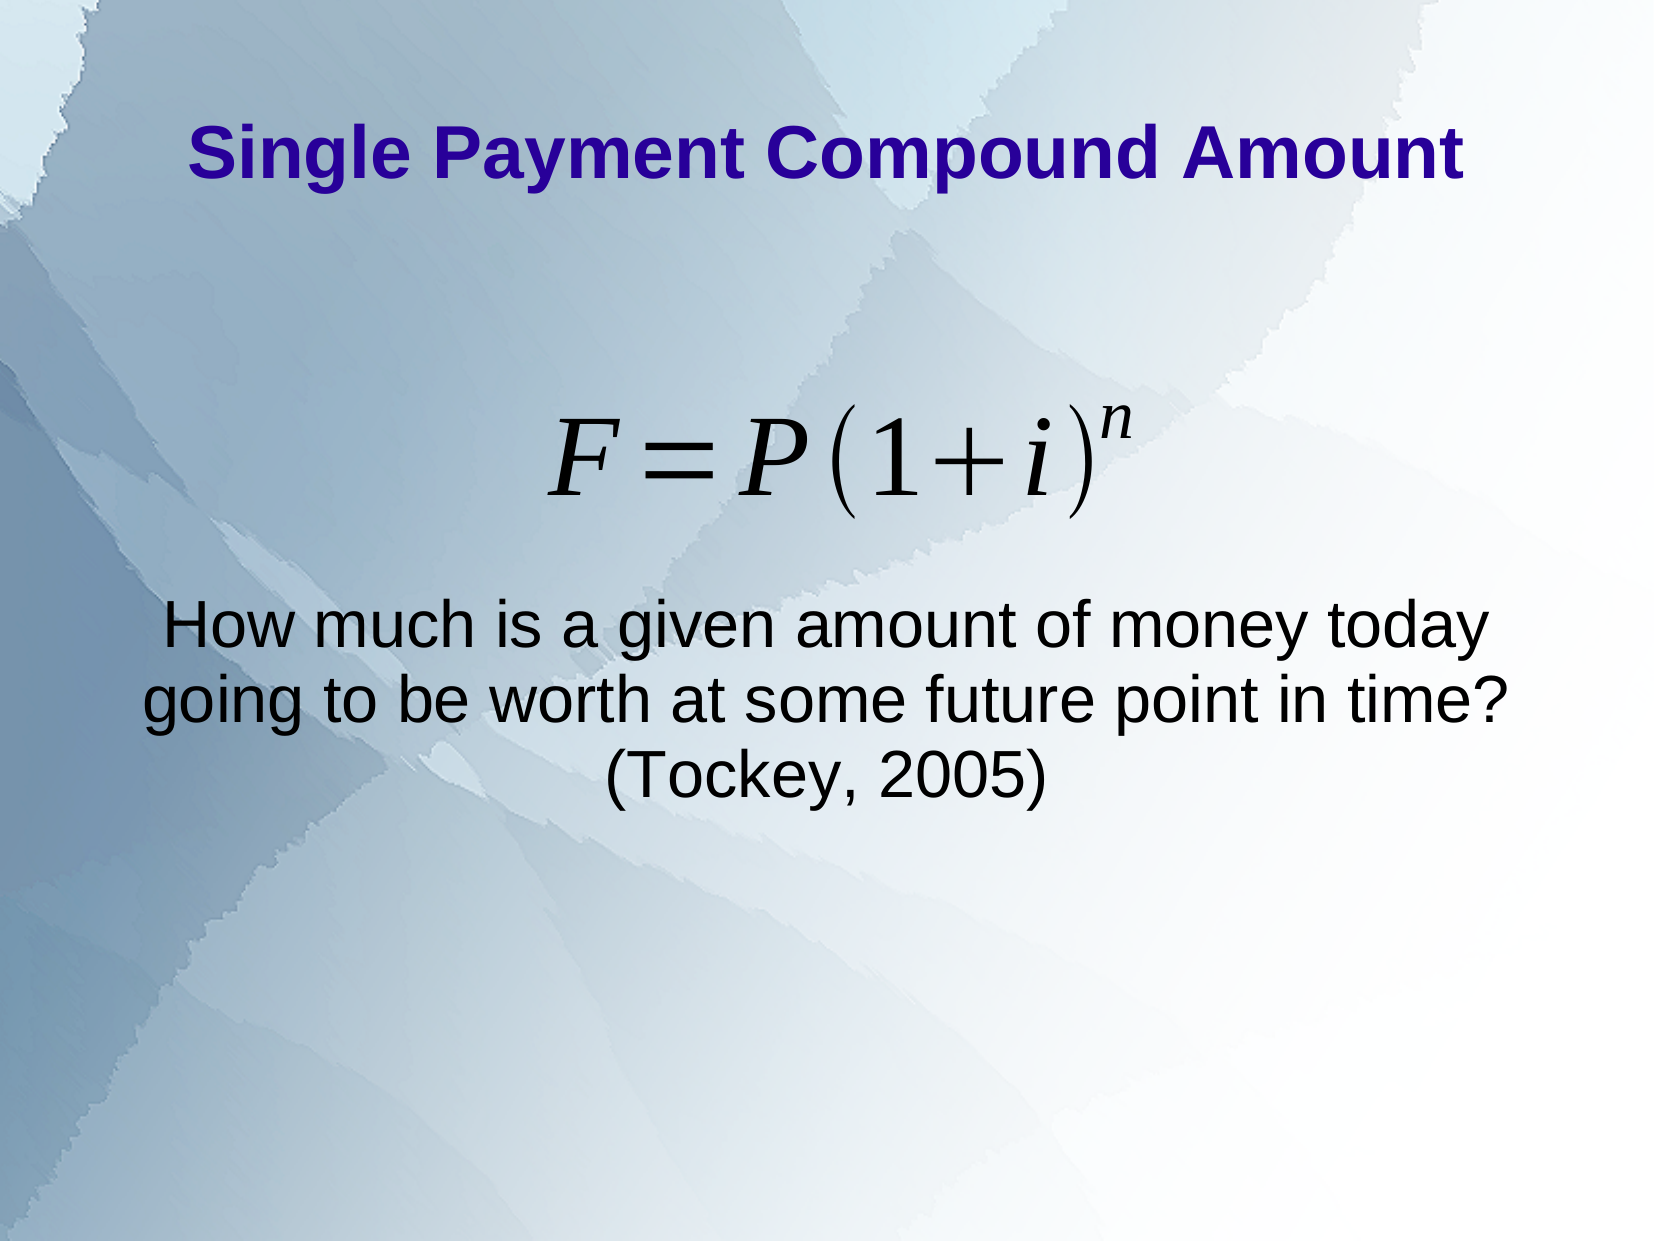

# Single Payment Compound Amount
How much is a given amount of money today going to be worth at some future point in time?
(Tockey, 2005)